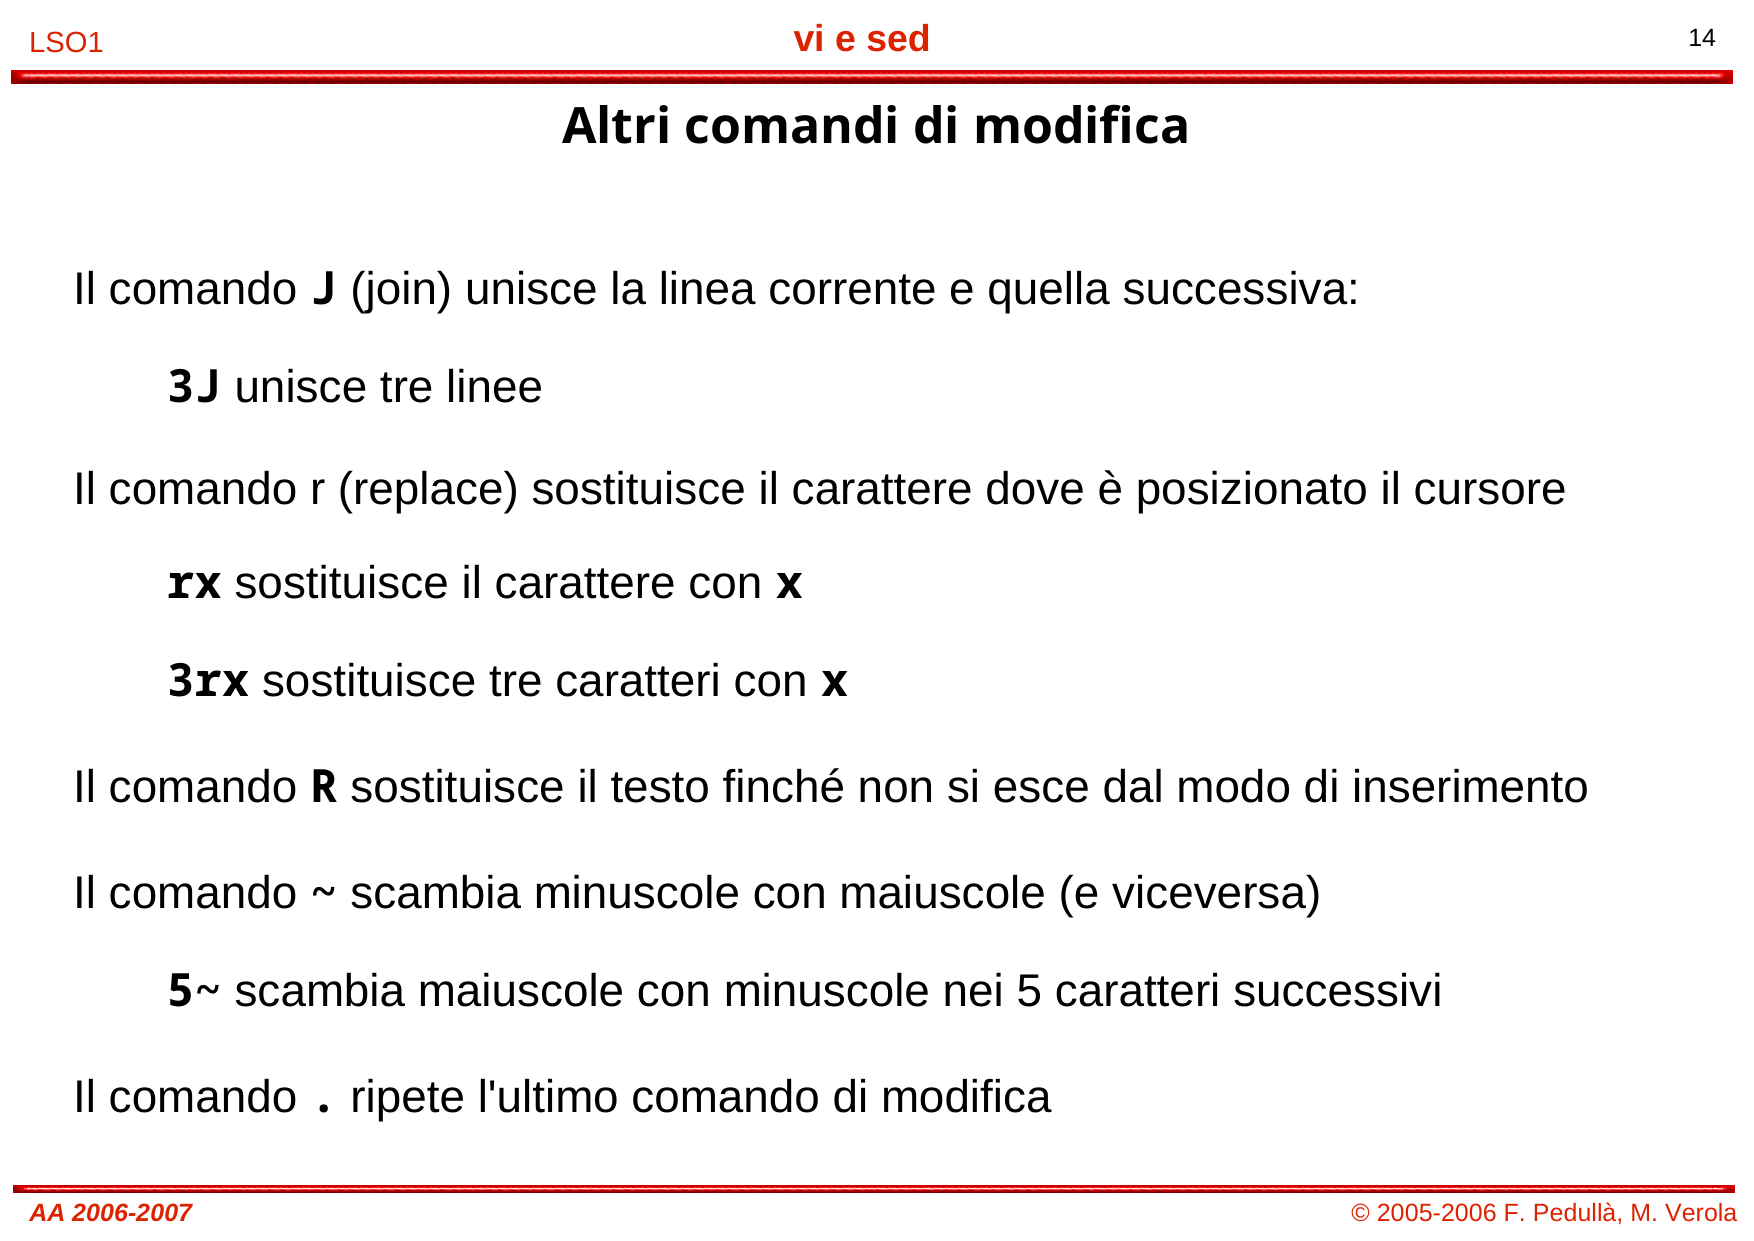

# Altri comandi di modifica
Il comando J (join) unisce la linea corrente e quella successiva:
3J unisce tre linee
Il comando r (replace) sostituisce il carattere dove è posizionato il cursore
rx sostituisce il carattere con x
3rx sostituisce tre caratteri con x
Il comando R sostituisce il testo finché non si esce dal modo di inserimento
Il comando ~ scambia minuscole con maiuscole (e viceversa)
5~ scambia maiuscole con minuscole nei 5 caratteri successivi
Il comando . ripete l'ultimo comando di modifica